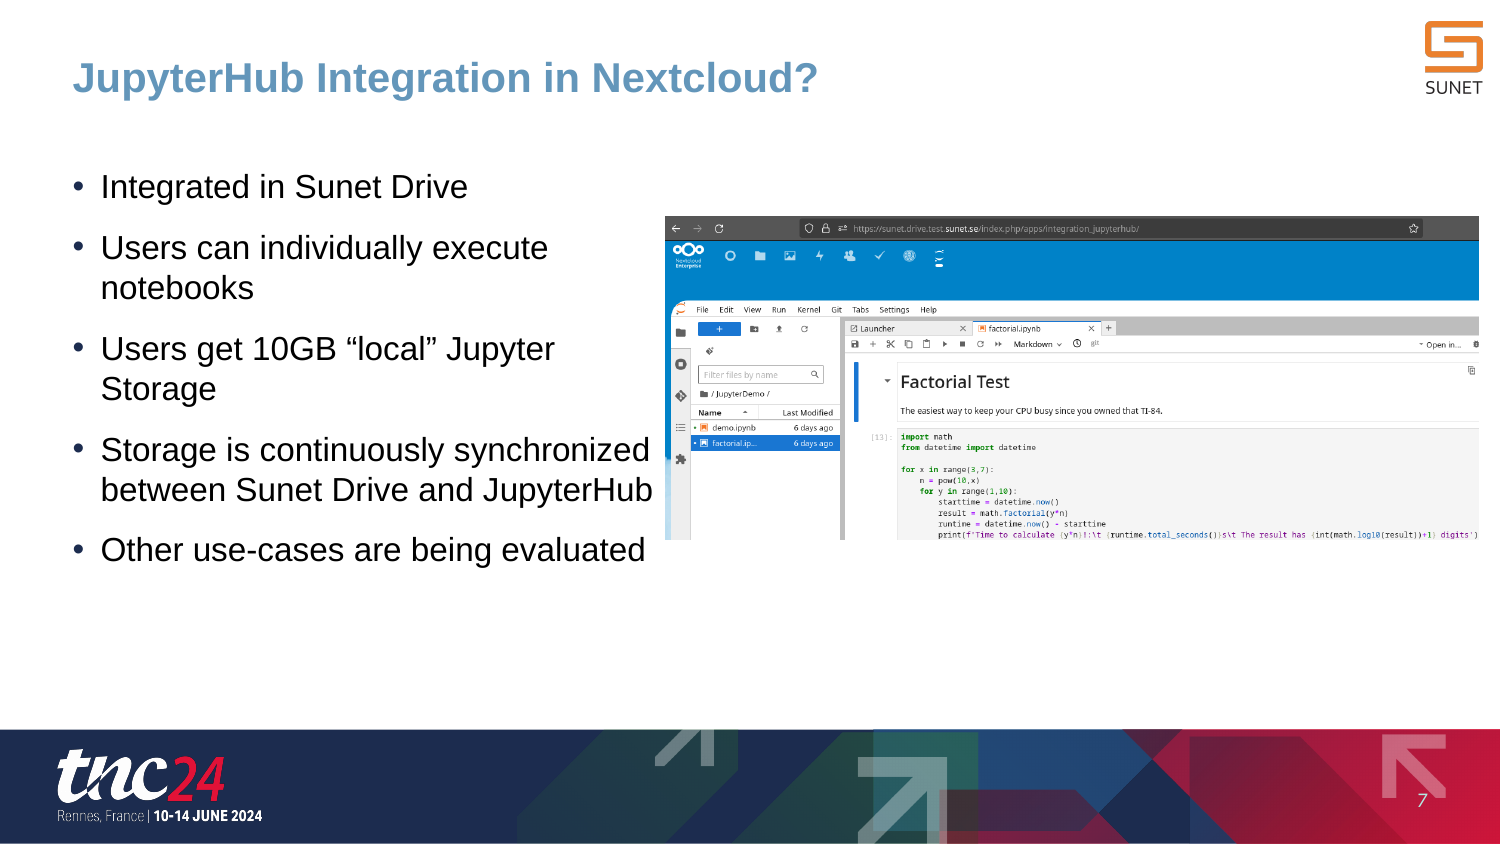

JupyterHub Integration in Nextcloud?
# Integrated in Sunet Drive
Users can individually execute notebooks
Users get 10GB “local” Jupyter Storage
Storage is continuously synchronized between Sunet Drive and JupyterHub
Other use-cases are being evaluated
7